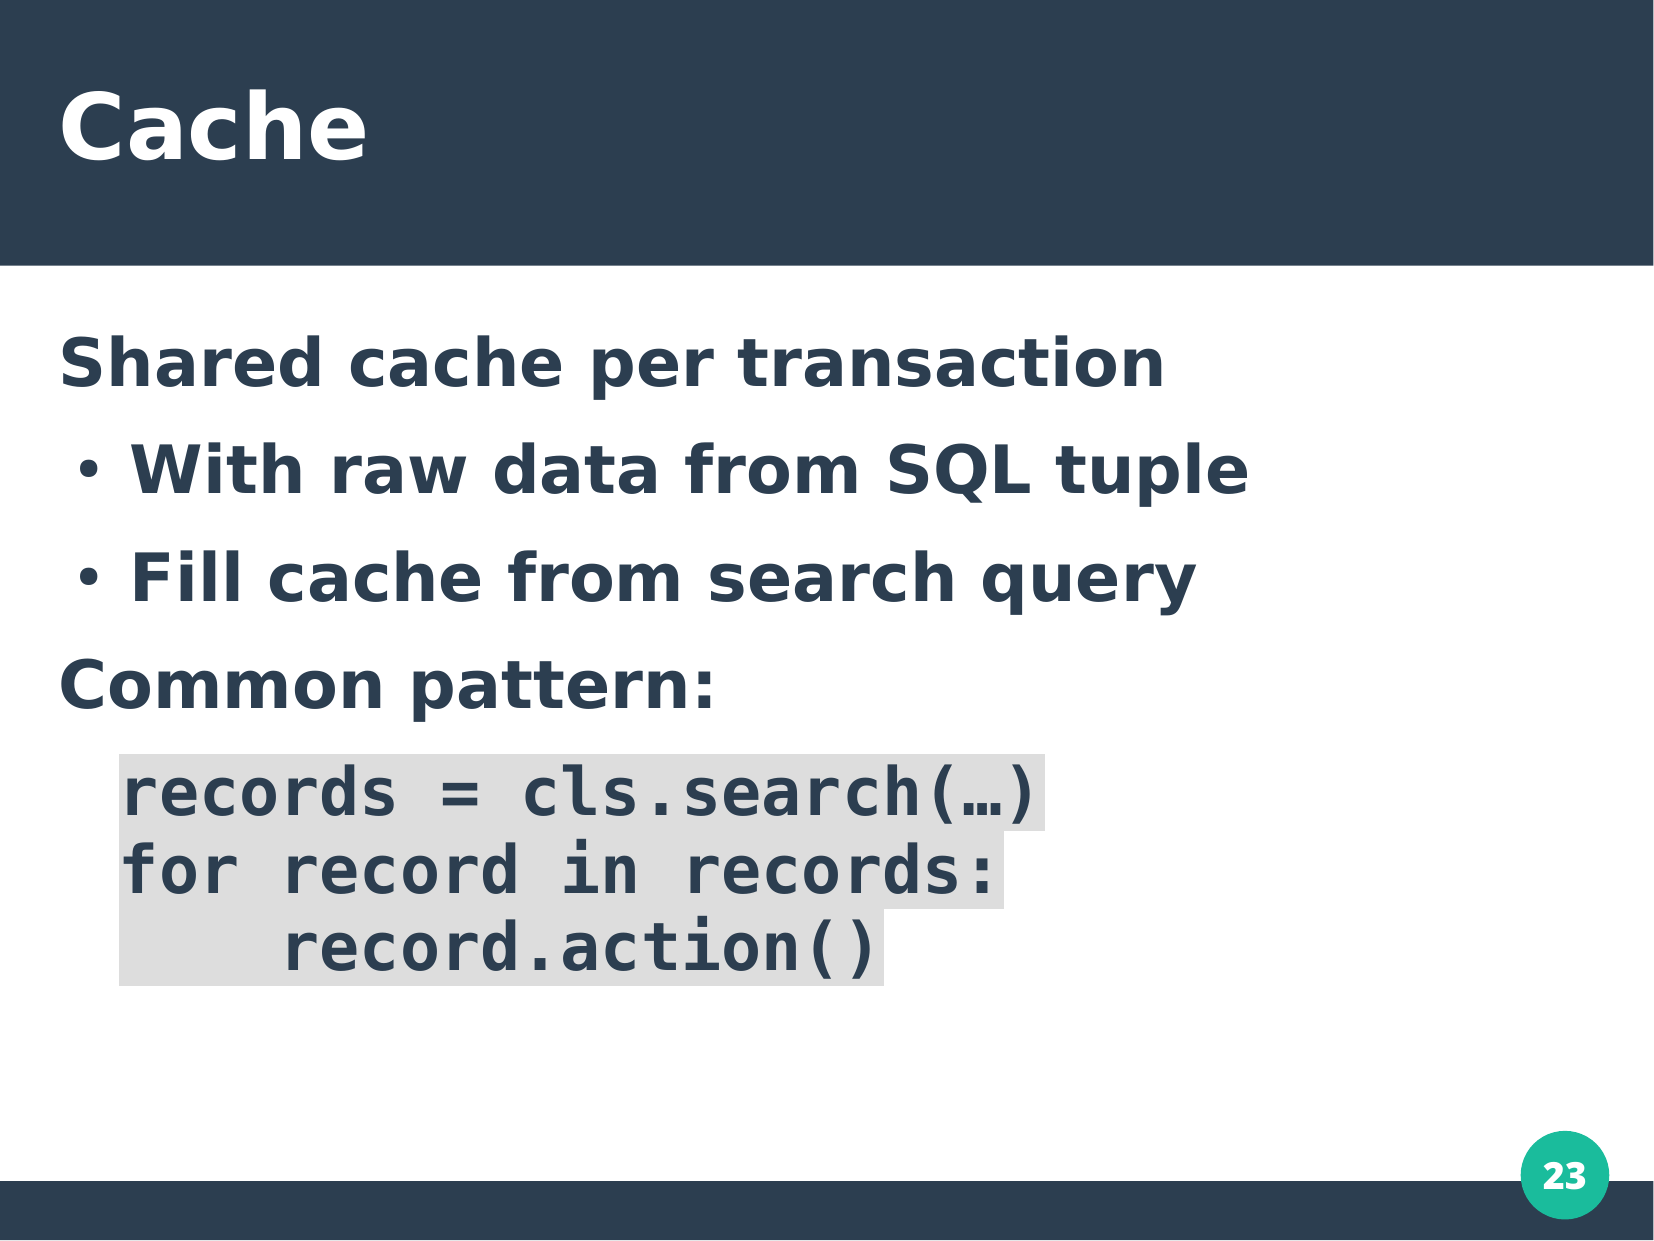

# Cache
Shared cache per transaction
With raw data from SQL tuple
Fill cache from search query
Common pattern:
records = cls.search(…)
for record in records:
 record.action()
23